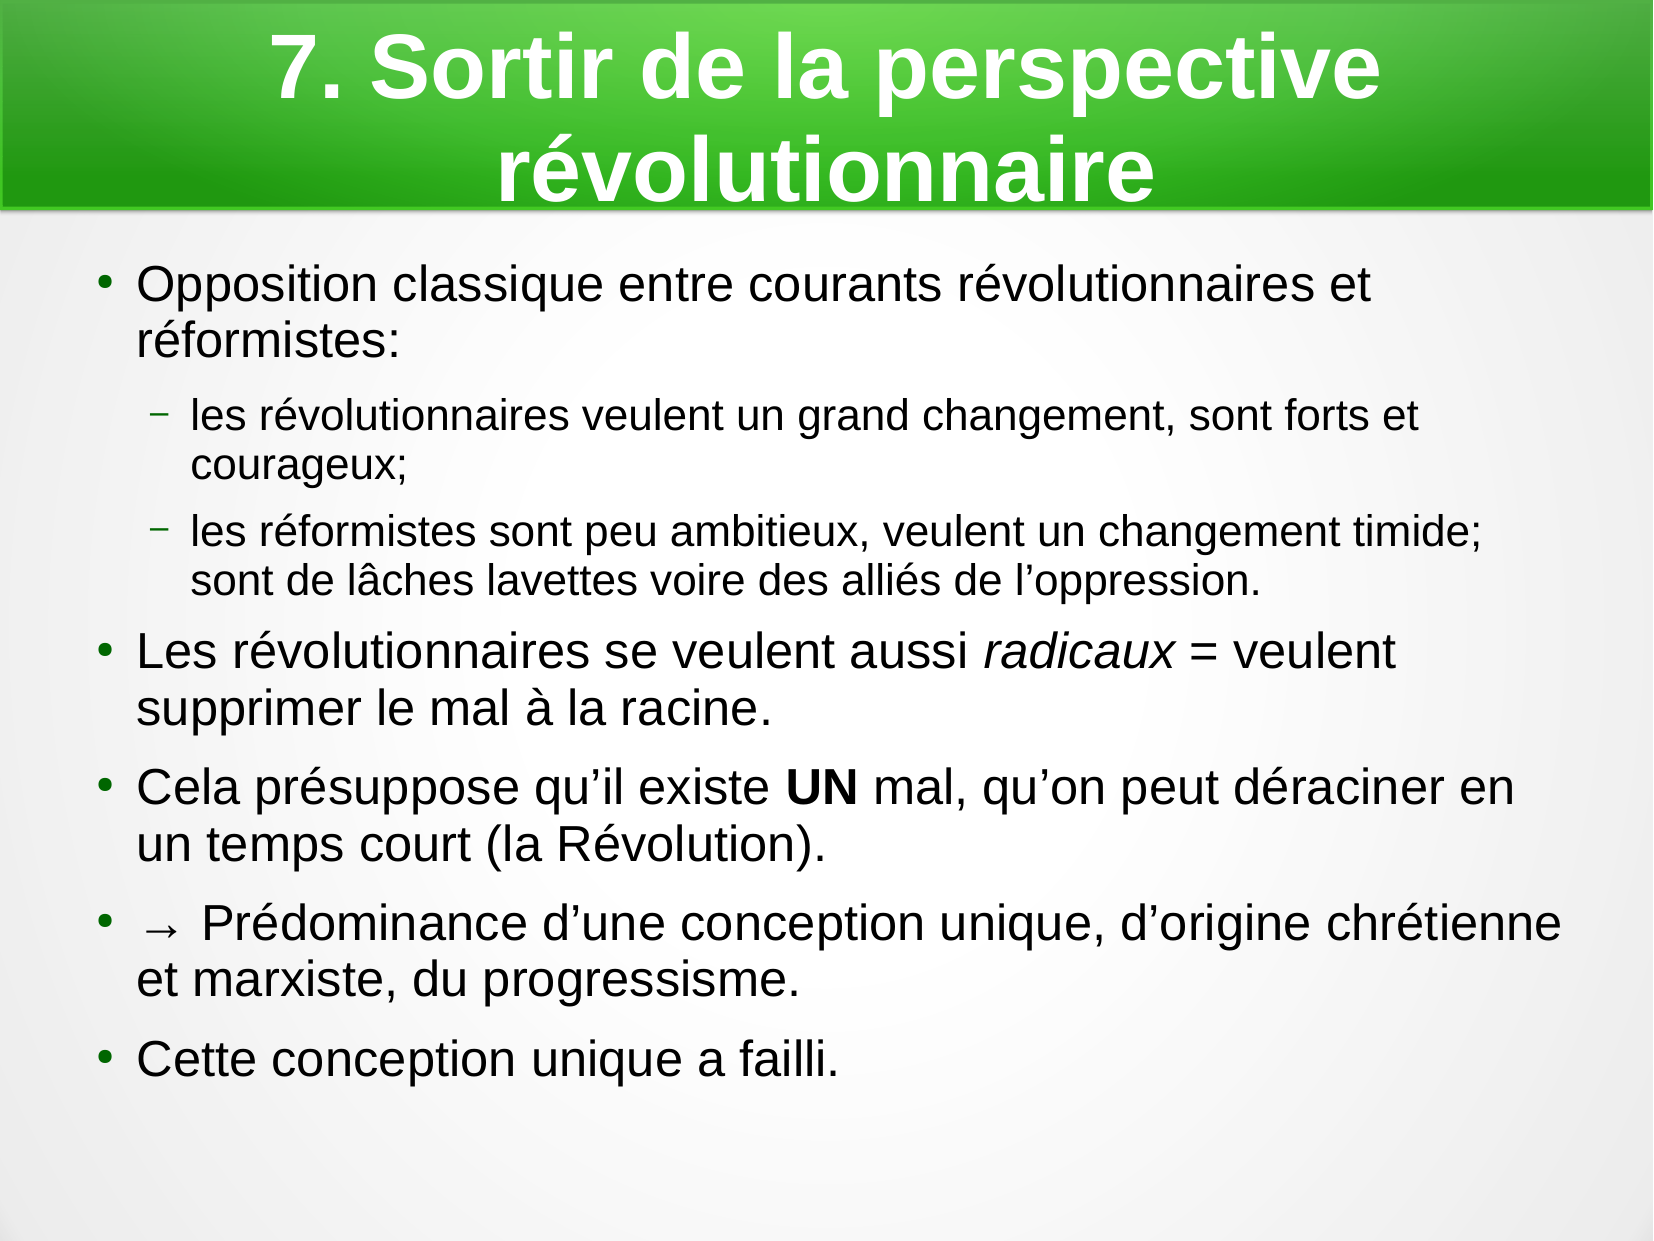

# 7. Sortir de la perspective révolutionnaire
Opposition classique entre courants révolutionnaires et réformistes:
les révolutionnaires veulent un grand changement, sont forts et courageux;
les réformistes sont peu ambitieux, veulent un changement timide; sont de lâches lavettes voire des alliés de l’oppression.
Les révolutionnaires se veulent aussi radicaux = veulent supprimer le mal à la racine.
Cela présuppose qu’il existe UN mal, qu’on peut déraciner en un temps court (la Révolution).
→ Prédominance d’une conception unique, d’origine chrétienne et marxiste, du progressisme.
Cette conception unique a failli.